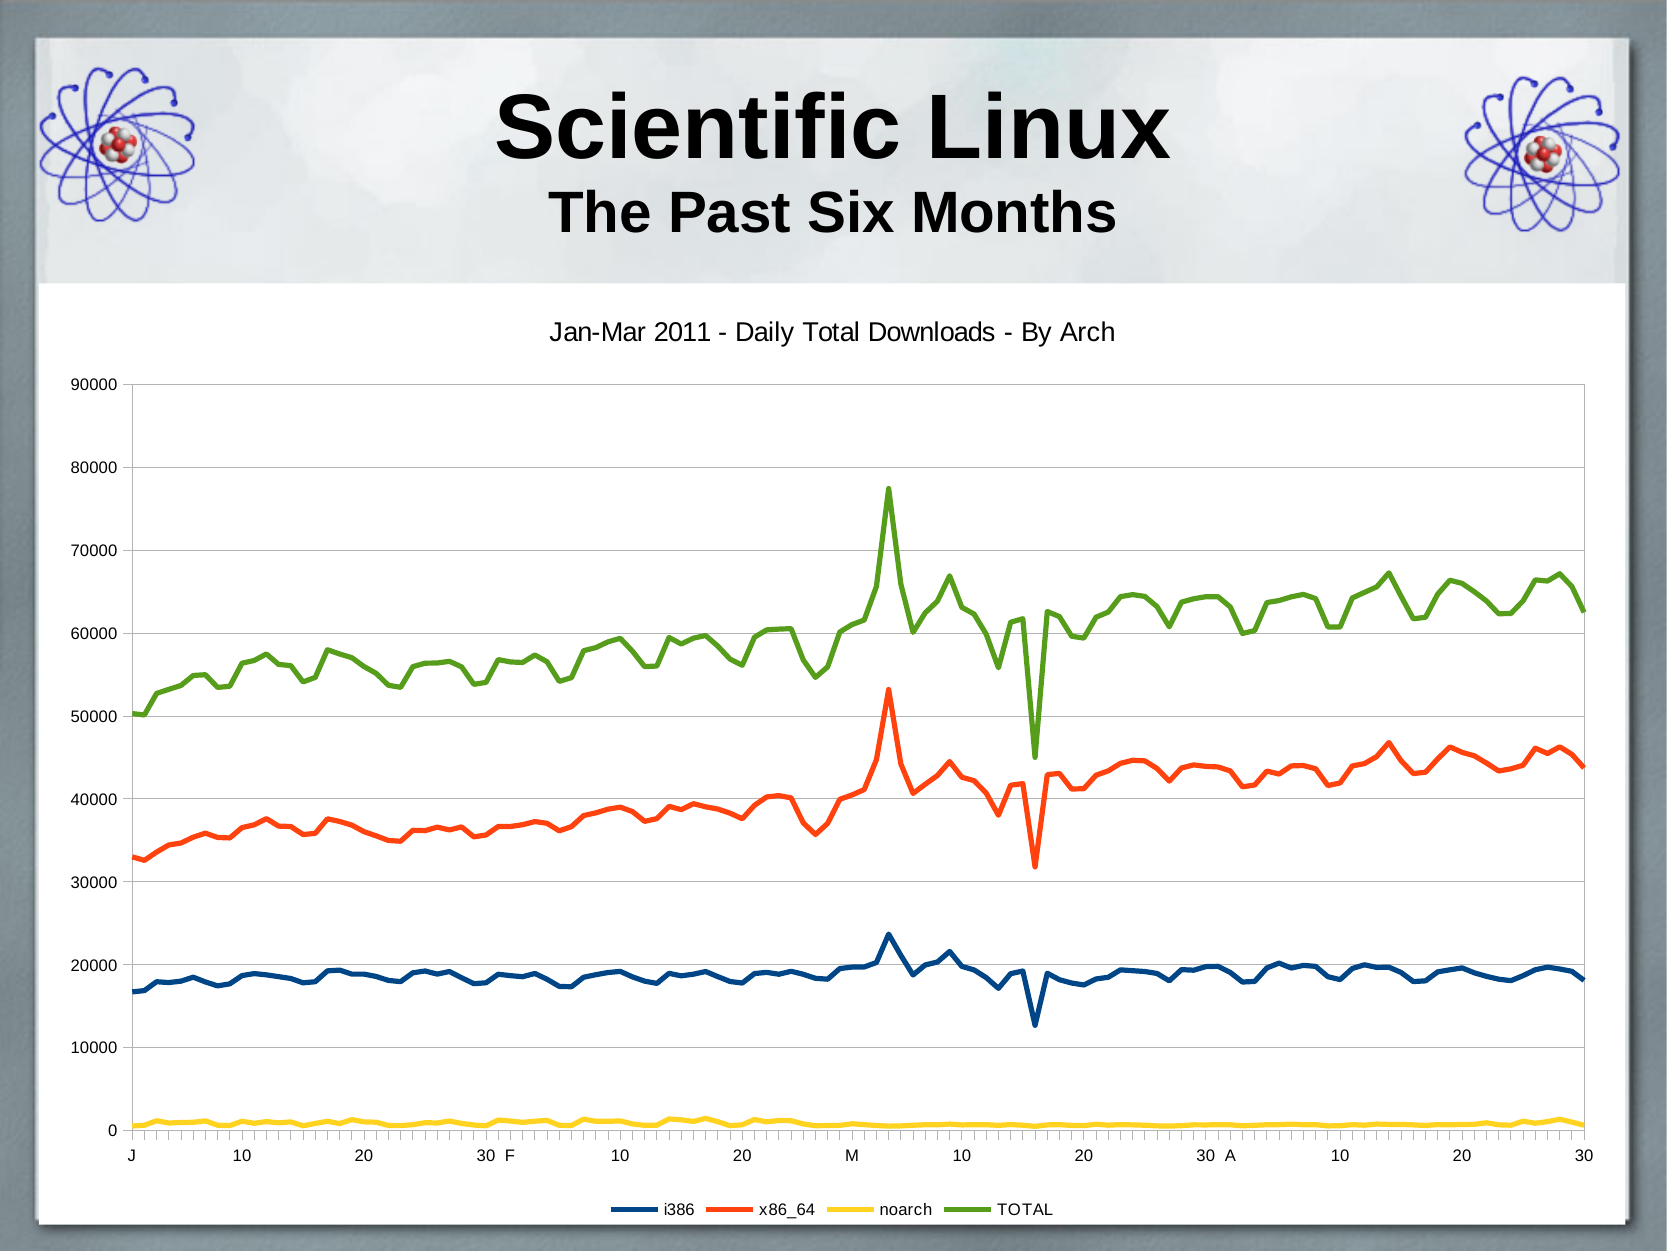

# Scientific Linux The Past Six Months
### Chart: Jan-Mar 2011 - Daily Total Downloads - By Arch
| Category | i386 | x86_64 | noarch | TOTAL |
|---|---|---|---|---|
| J | 16723.0 | 33015.0 | 553.0 | 50301.0 |
| | 16885.0 | 32589.0 | 648.0 | 50131.0 |
| | 17948.0 | 33593.0 | 1184.0 | 52734.0 |
| | 17852.0 | 34443.0 | 913.0 | 53217.0 |
| | 18024.0 | 34683.0 | 970.0 | 53687.0 |
| | 18497.0 | 35382.0 | 1001.0 | 54889.0 |
| | 17928.0 | 35873.0 | 1175.0 | 54986.0 |
| | 17449.0 | 35349.0 | 646.0 | 53453.0 |
| | 17693.0 | 35290.0 | 597.0 | 53590.0 |
| 10 | 18691.0 | 36541.0 | 1129.0 | 56371.0 |
| | 18937.0 | 36872.0 | 880.0 | 56699.0 |
| | 18784.0 | 37619.0 | 1083.0 | 57495.0 |
| | 18565.0 | 36718.0 | 929.0 | 56221.0 |
| | 18346.0 | 36678.0 | 1049.0 | 56082.0 |
| | 17823.0 | 35705.0 | 581.0 | 54118.0 |
| | 17951.0 | 35842.0 | 856.0 | 54659.0 |
| | 19263.0 | 37599.0 | 1122.0 | 57994.0 |
| | 19352.0 | 37278.0 | 846.0 | 57485.0 |
| | 18867.0 | 36839.0 | 1319.0 | 57035.0 |
| 20 | 18867.0 | 36046.0 | 1047.0 | 55969.0 |
| | 18587.0 | 35539.0 | 1008.0 | 55144.0 |
| | 18106.0 | 34985.0 | 613.0 | 53713.0 |
| | 17967.0 | 34894.0 | 595.0 | 53463.0 |
| | 19024.0 | 36210.0 | 712.0 | 55954.0 |
| | 19245.0 | 36168.0 | 952.0 | 56376.0 |
| | 18873.0 | 36599.0 | 912.0 | 56395.0 |
| | 19186.0 | 36251.0 | 1157.0 | 56605.0 |
| | 18428.0 | 36626.0 | 857.0 | 55922.0 |
| | 17714.0 | 35421.0 | 674.0 | 53821.0 |
| 30 | 17824.0 | 35647.0 | 575.0 | 54058.0 |
| | 18854.0 | 36673.0 | 1269.0 | 56808.0 |
| F | 18684.0 | 36671.0 | 1153.0 | 56520.0 |
| | 18555.0 | 36891.0 | 994.0 | 56456.0 |
| | 18949.0 | 37267.0 | 1132.0 | 57362.0 |
| | 18250.0 | 37060.0 | 1231.0 | 56555.0 |
| | 17385.0 | 36144.0 | 637.0 | 54180.0 |
| | 17345.0 | 36662.0 | 612.0 | 54632.0 |
| | 18490.0 | 37990.0 | 1387.0 | 57881.0 |
| | 18798.0 | 38321.0 | 1117.0 | 58251.0 |
| | 19060.0 | 38760.0 | 1117.0 | 58951.0 |
| 10 | 19194.0 | 39001.0 | 1165.0 | 59374.0 |
| | 18538.0 | 38472.0 | 799.0 | 57823.0 |
| | 18019.0 | 37293.0 | 632.0 | 55958.0 |
| | 17749.0 | 37620.0 | 649.0 | 56032.0 |
| | 18962.0 | 39098.0 | 1400.0 | 59474.0 |
| | 18665.0 | 38705.0 | 1303.0 | 58686.0 |
| | 18859.0 | 39424.0 | 1097.0 | 59394.0 |
| | 19186.0 | 39046.0 | 1471.0 | 59717.0 |
| | 18565.0 | 38777.0 | 1072.0 | 58427.0 |
| | 17980.0 | 38280.0 | 590.0 | 56864.0 |
| 20 | 17791.0 | 37610.0 | 702.0 | 56116.0 |
| | 18933.0 | 39227.0 | 1334.0 | 59507.0 |
| | 19081.0 | 40237.0 | 1057.0 | 60390.0 |
| | 18856.0 | 40398.0 | 1218.0 | 60485.0 |
| | 19214.0 | 40123.0 | 1192.0 | 60543.0 |
| | 18846.0 | 37107.0 | 798.0 | 56763.0 |
| | 18365.0 | 35709.0 | 578.0 | 54666.0 |
| | 18255.0 | 37049.0 | 612.0 | 55929.0 |
| | 19541.0 | 39951.0 | 632.0 | 60138.0 |
| M | 19720.0 | 40475.0 | 823.0 | 61029.0 |
| | 19729.0 | 41123.0 | 714.0 | 61578.0 |
| | 20276.0 | 44739.0 | 607.0 | 65634.0 |
| | 23691.0 | 53205.0 | 537.0 | 77439.0 |
| | 21133.0 | 44223.0 | 563.0 | 65932.0 |
| | 18770.0 | 40660.0 | 648.0 | 60090.0 |
| | 19972.0 | 41767.0 | 700.0 | 62451.0 |
| | 20331.0 | 42824.0 | 695.0 | 63862.0 |
| | 21606.0 | 44508.0 | 790.0 | 66916.0 |
| 10 | 19805.0 | 42612.0 | 681.0 | 63110.0 |
| | 19377.0 | 42198.0 | 709.0 | 62296.0 |
| | 18452.0 | 40697.0 | 708.0 | 59869.0 |
| | 17153.0 | 38025.0 | 632.0 | 55822.0 |
| | 18923.0 | 41654.0 | 722.0 | 61310.0 |
| | 19244.0 | 41843.0 | 641.0 | 61740.0 |
| | 12698.0 | 31799.0 | 507.0 | 45011.0 |
| | 18977.0 | 42928.0 | 684.0 | 62603.0 |
| | 18192.0 | 43075.0 | 715.0 | 61994.0 |
| | 17793.0 | 41192.0 | 625.0 | 59622.0 |
| 20 | 17562.0 | 41234.0 | 594.0 | 59402.0 |
| | 18286.0 | 42854.0 | 767.0 | 61919.0 |
| | 18491.0 | 43384.0 | 654.0 | 62540.0 |
| | 19381.0 | 44289.0 | 719.0 | 64401.0 |
| | 19283.0 | 44660.0 | 687.0 | 64642.0 |
| | 19185.0 | 44586.0 | 644.0 | 64427.0 |
| | 18951.0 | 43666.0 | 563.0 | 63190.0 |
| | 18061.0 | 42142.0 | 544.0 | 60759.0 |
| | 19411.0 | 43726.0 | 588.0 | 63735.0 |
| | 19341.0 | 44101.0 | 691.0 | 64145.0 |
| 30 | 19774.0 | 43925.0 | 680.0 | 64391.0 |
| | 19812.0 | 43852.0 | 719.0 | 64394.0 |
| A | 19066.0 | 43373.0 | 701.0 | 63152.0 |
| | 17917.0 | 41458.0 | 570.0 | 59957.0 |
| | 17989.0 | 41676.0 | 634.0 | 60311.0 |
| | 19618.0 | 43356.0 | 700.0 | 63686.0 |
| | 20194.0 | 43002.0 | 719.0 | 63927.0 |
| | 19605.0 | 43985.0 | 780.0 | 64382.0 |
| | 19925.0 | 44027.0 | 708.0 | 64673.0 |
| | 19804.0 | 43633.0 | 717.0 | 64168.0 |
| | 18556.0 | 41611.0 | 559.0 | 60740.0 |
| 10 | 18210.0 | 41920.0 | 592.0 | 60735.0 |
| | 19548.0 | 43971.0 | 712.0 | 64245.0 |
| | 19993.0 | 44259.0 | 649.0 | 64915.0 |
| | 19673.0 | 45105.0 | 785.0 | 65577.0 |
| | 19704.0 | 46810.0 | 743.0 | 67270.0 |
| | 19071.0 | 44611.0 | 746.0 | 64441.0 |
| | 17972.0 | 43054.0 | 684.0 | 61724.0 |
| | 18060.0 | 43223.0 | 619.0 | 61916.0 |
| | 19141.0 | 44824.0 | 720.0 | 64699.0 |
| | 19392.0 | 46279.0 | 696.0 | 66381.0 |
| 20 | 19620.0 | 45620.0 | 740.0 | 65994.0 |
| | 19027.0 | 45200.0 | 751.0 | 64992.0 |
| | 18600.0 | 44321.0 | 937.0 | 63871.0 |
| | 18259.0 | 43371.0 | 694.0 | 62337.0 |
| | 18076.0 | 43626.0 | 651.0 | 62367.0 |
| | 18684.0 | 44062.0 | 1132.0 | 63892.0 |
| | 19397.0 | 46125.0 | 886.0 | 66421.0 |
| | 19707.0 | 45482.0 | 1080.0 | 66283.0 |
| | 19489.0 | 46292.0 | 1370.0 | 67165.0 |
| | 19201.0 | 45371.0 | 1022.0 | 65608.0 |
| 30 | 18109.0 | 43731.0 | 643.0 | 62497.0 |